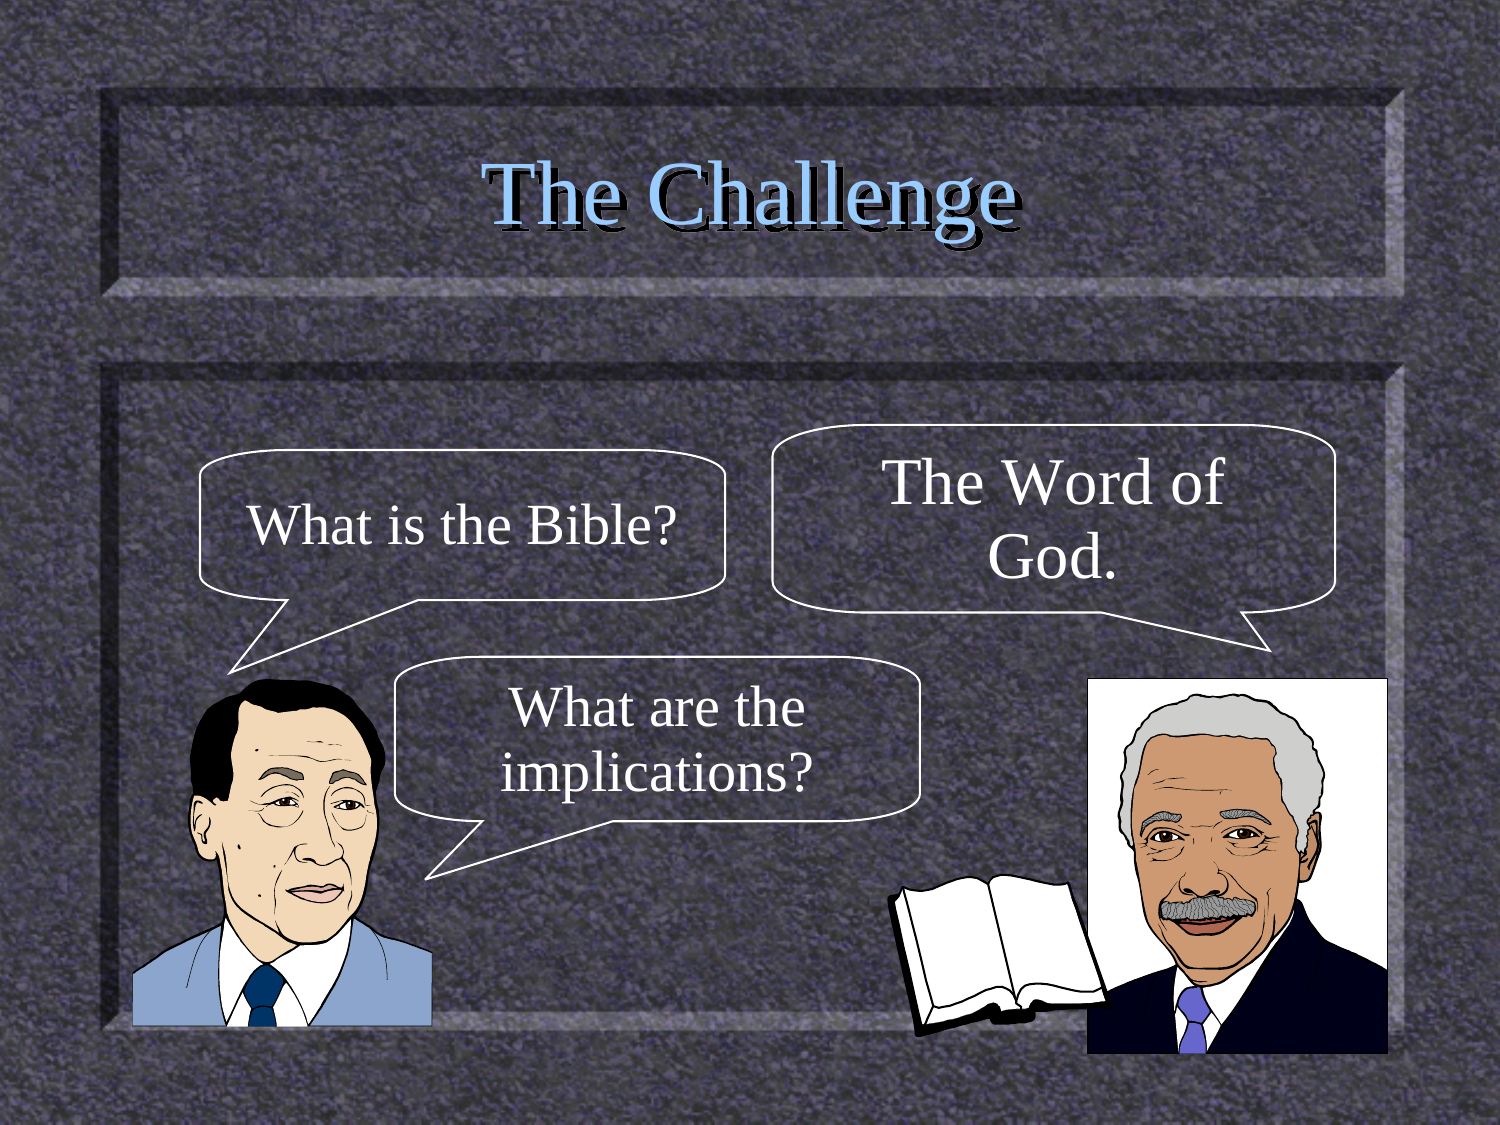

# The Challenge
The Word of God.
What is the Bible?
What are the
implications?